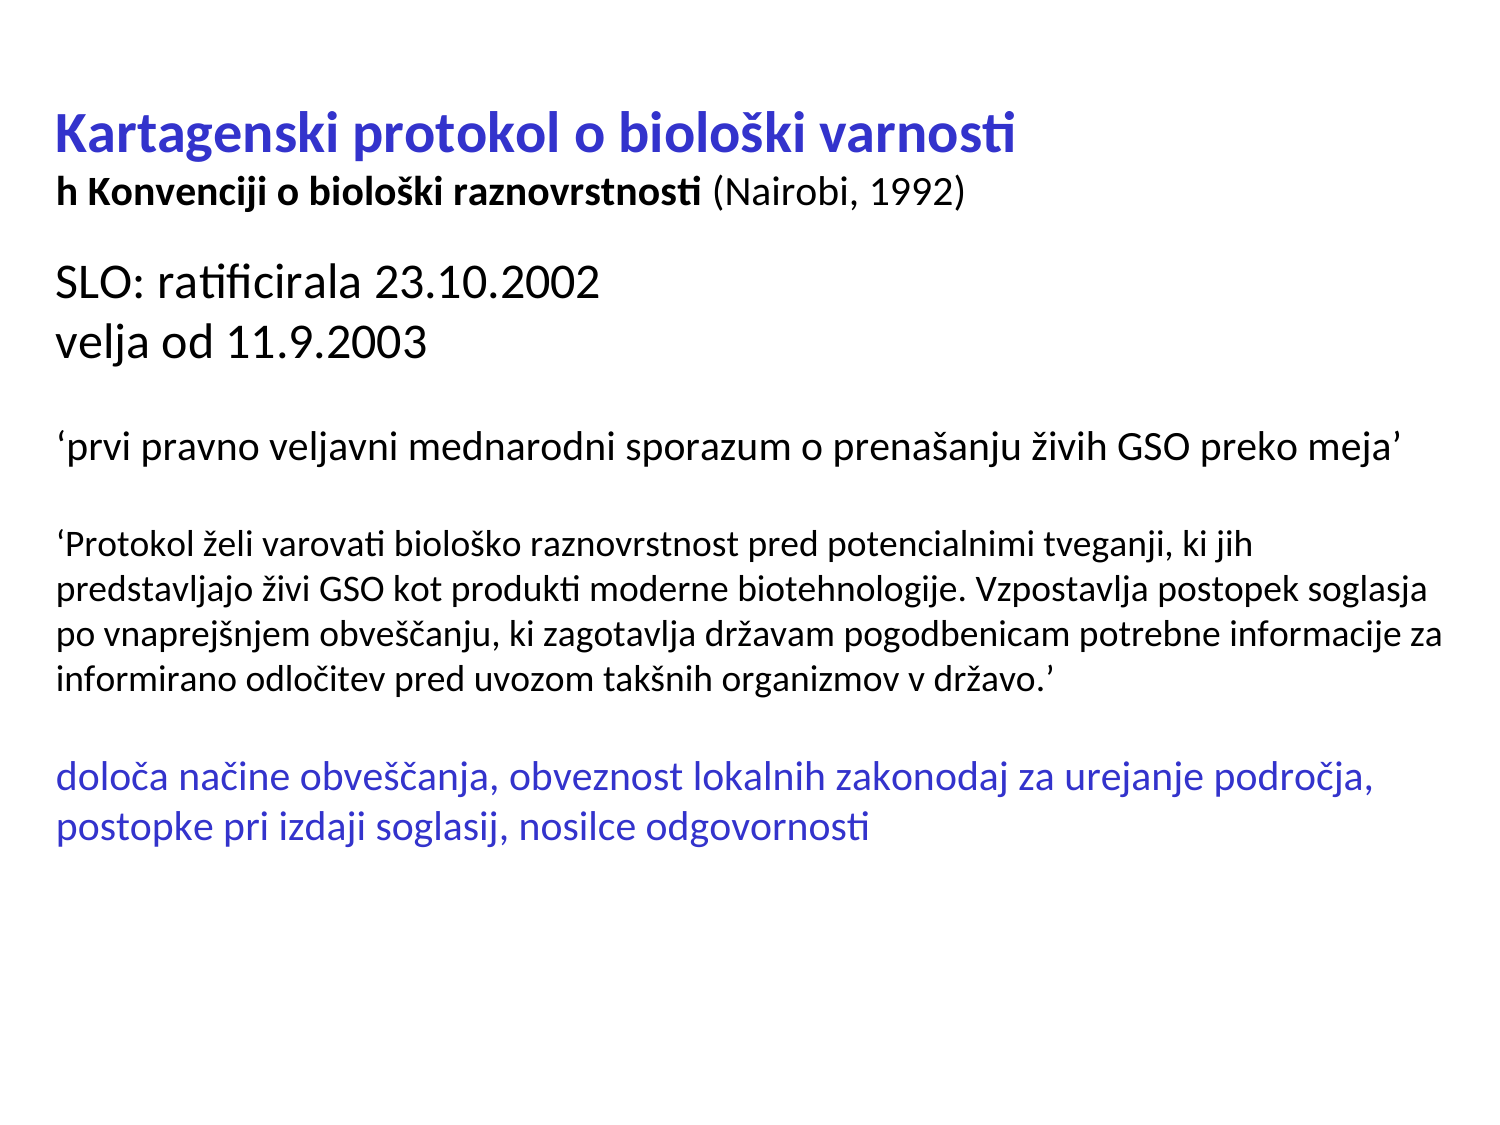

Kartagenski protokol o biološki varnosti
h Konvenciji o biološki raznovrstnosti (Nairobi, 1992)
SLO: ratificirala 23.10.2002
velja od 11.9.2003
‘prvi pravno veljavni mednarodni sporazum o prenašanju živih GSO preko meja’
‘Protokol želi varovati biološko raznovrstnost pred potencialnimi tveganji, ki jih predstavljajo živi GSO kot produkti moderne biotehnologije. Vzpostavlja postopek soglasja po vnaprejšnjem obveščanju, ki zagotavlja državam pogodbenicam potrebne informacije za informirano odločitev pred uvozom takšnih organizmov v državo.’
določa načine obveščanja, obveznost lokalnih zakonodaj za urejanje področja, postopke pri izdaji soglasij, nosilce odgovornosti